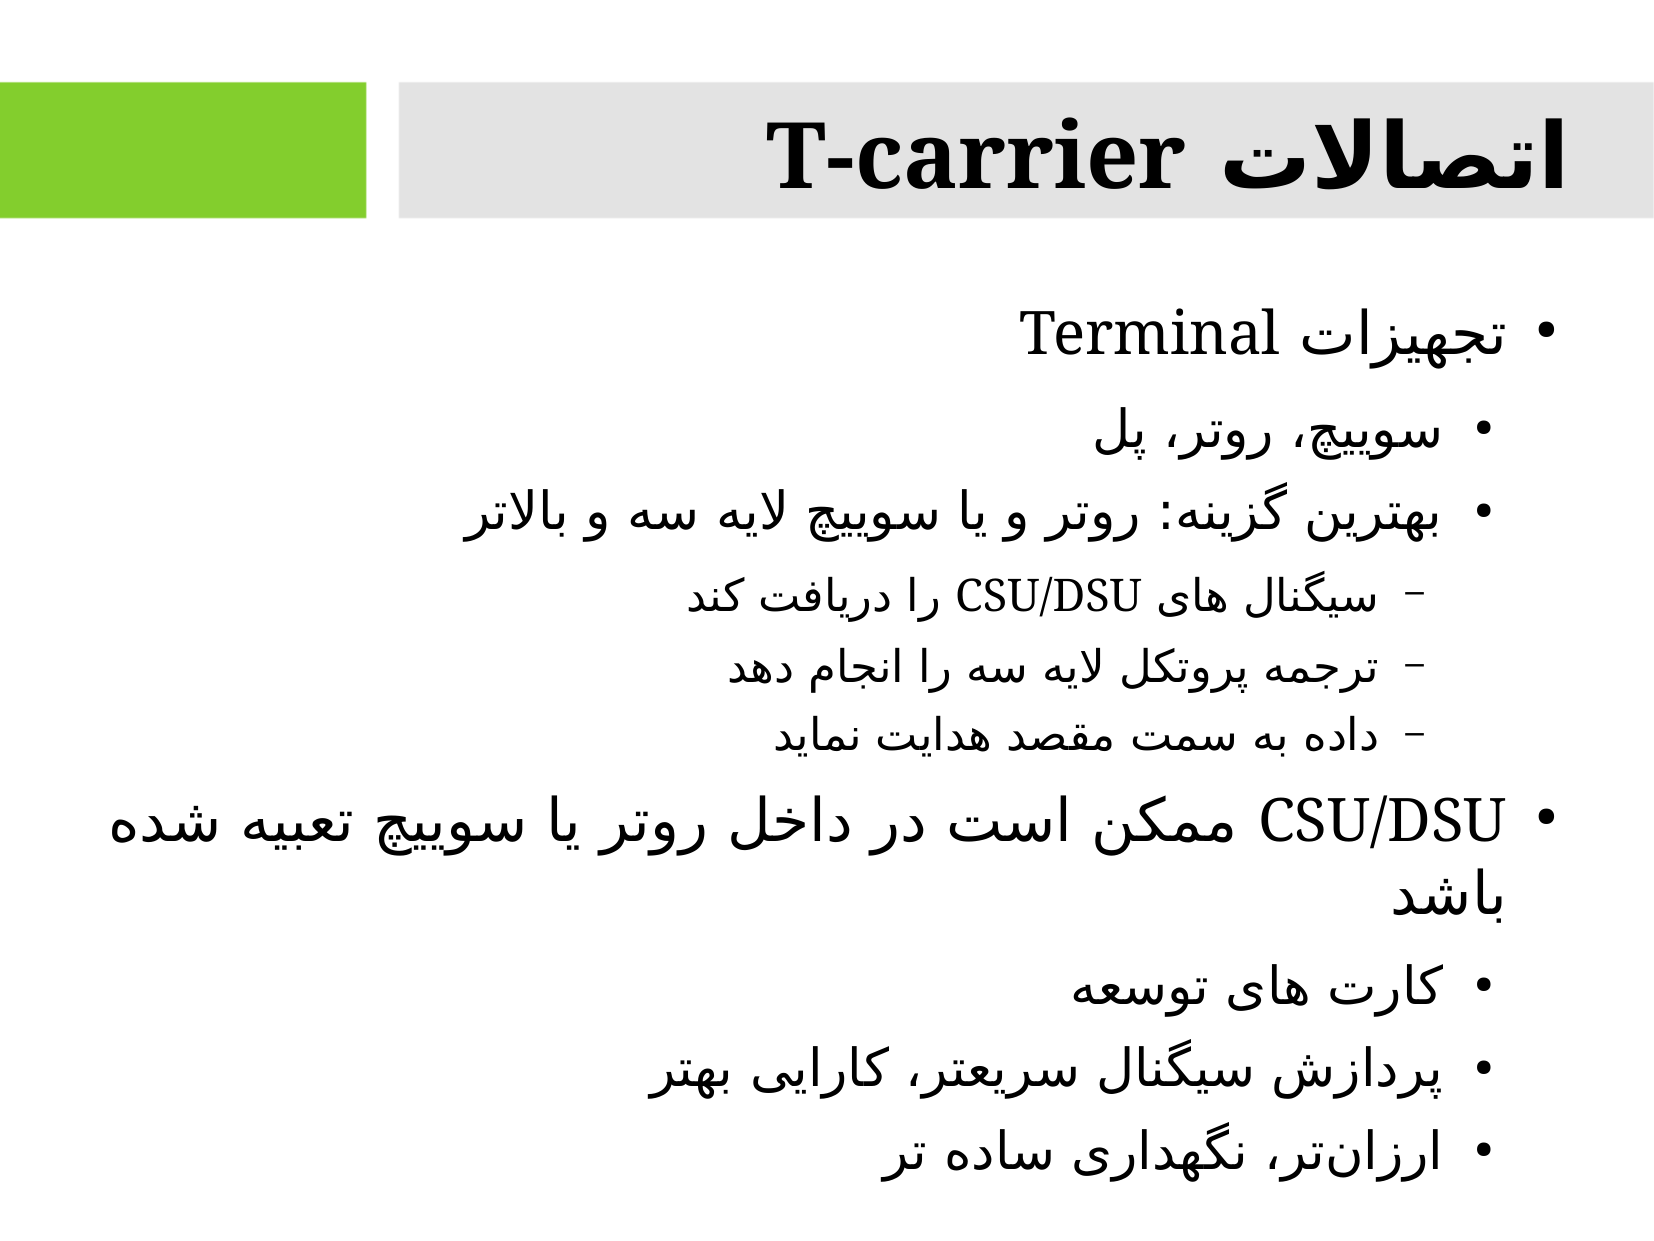

# اتصالات T-carrier
تجهیزات Terminal
سوییچ، روتر، پل
بهترین گزینه: روتر و یا سوییچ لایه سه و بالاتر
سیگنال های CSU/DSU را دریافت کند
ترجمه پروتکل لایه سه را انجام دهد
داده به‌ سمت مقصد هدایت نماید
CSU/DSU ممکن است در داخل روتر یا سوییچ تعبیه شده باشد
کارت های توسعه
پردازش سیگنال سریعتر، کارایی بهتر
ارزان‌تر، نگهداری ساده تر